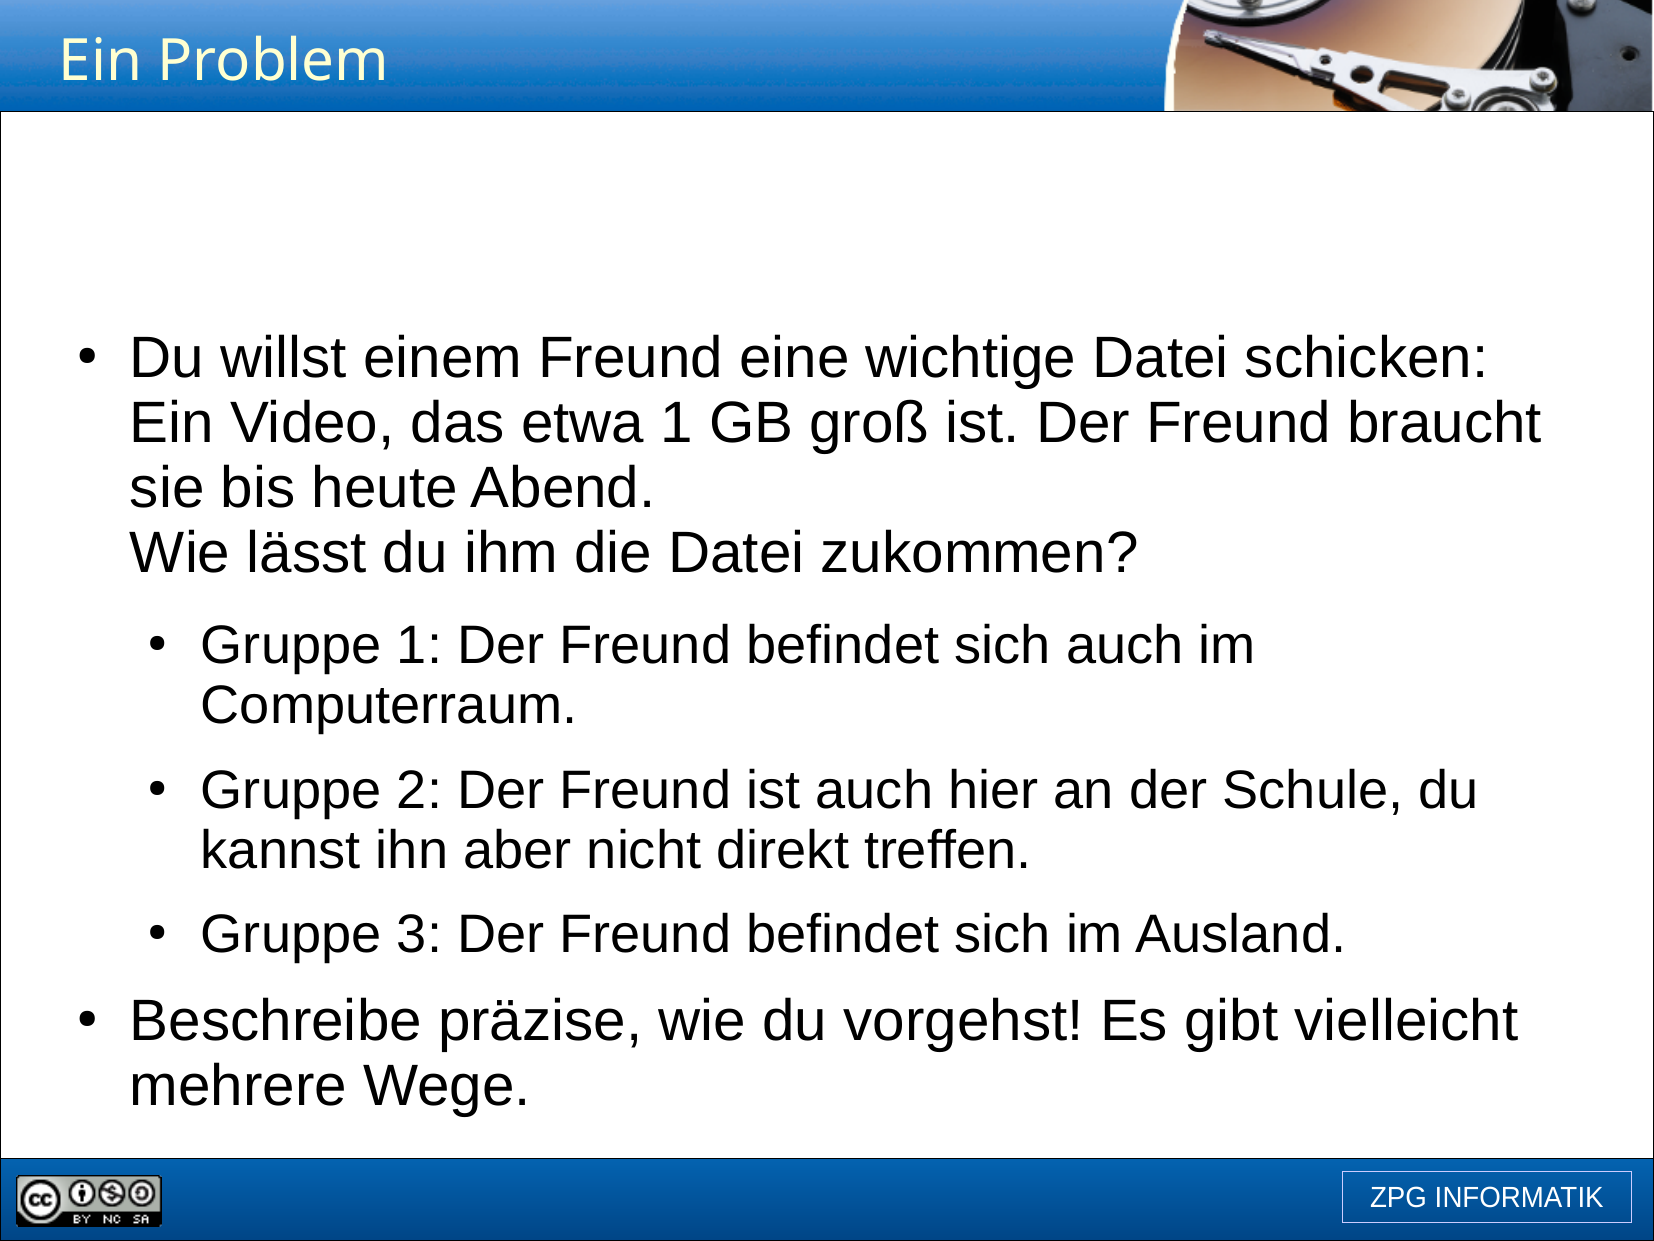

# Ein Problem
Du willst einem Freund eine wichtige Datei schicken: Ein Video, das etwa 1 GB groß ist. Der Freund braucht sie bis heute Abend.
Wie lässt du ihm die Datei zukommen?
Gruppe 1: Der Freund befindet sich auch im Computerraum.
Gruppe 2: Der Freund ist auch hier an der Schule, du kannst ihn aber nicht direkt treffen.
Gruppe 3: Der Freund befindet sich im Ausland.
Beschreibe präzise, wie du vorgehst! Es gibt vielleicht mehrere Wege.
2